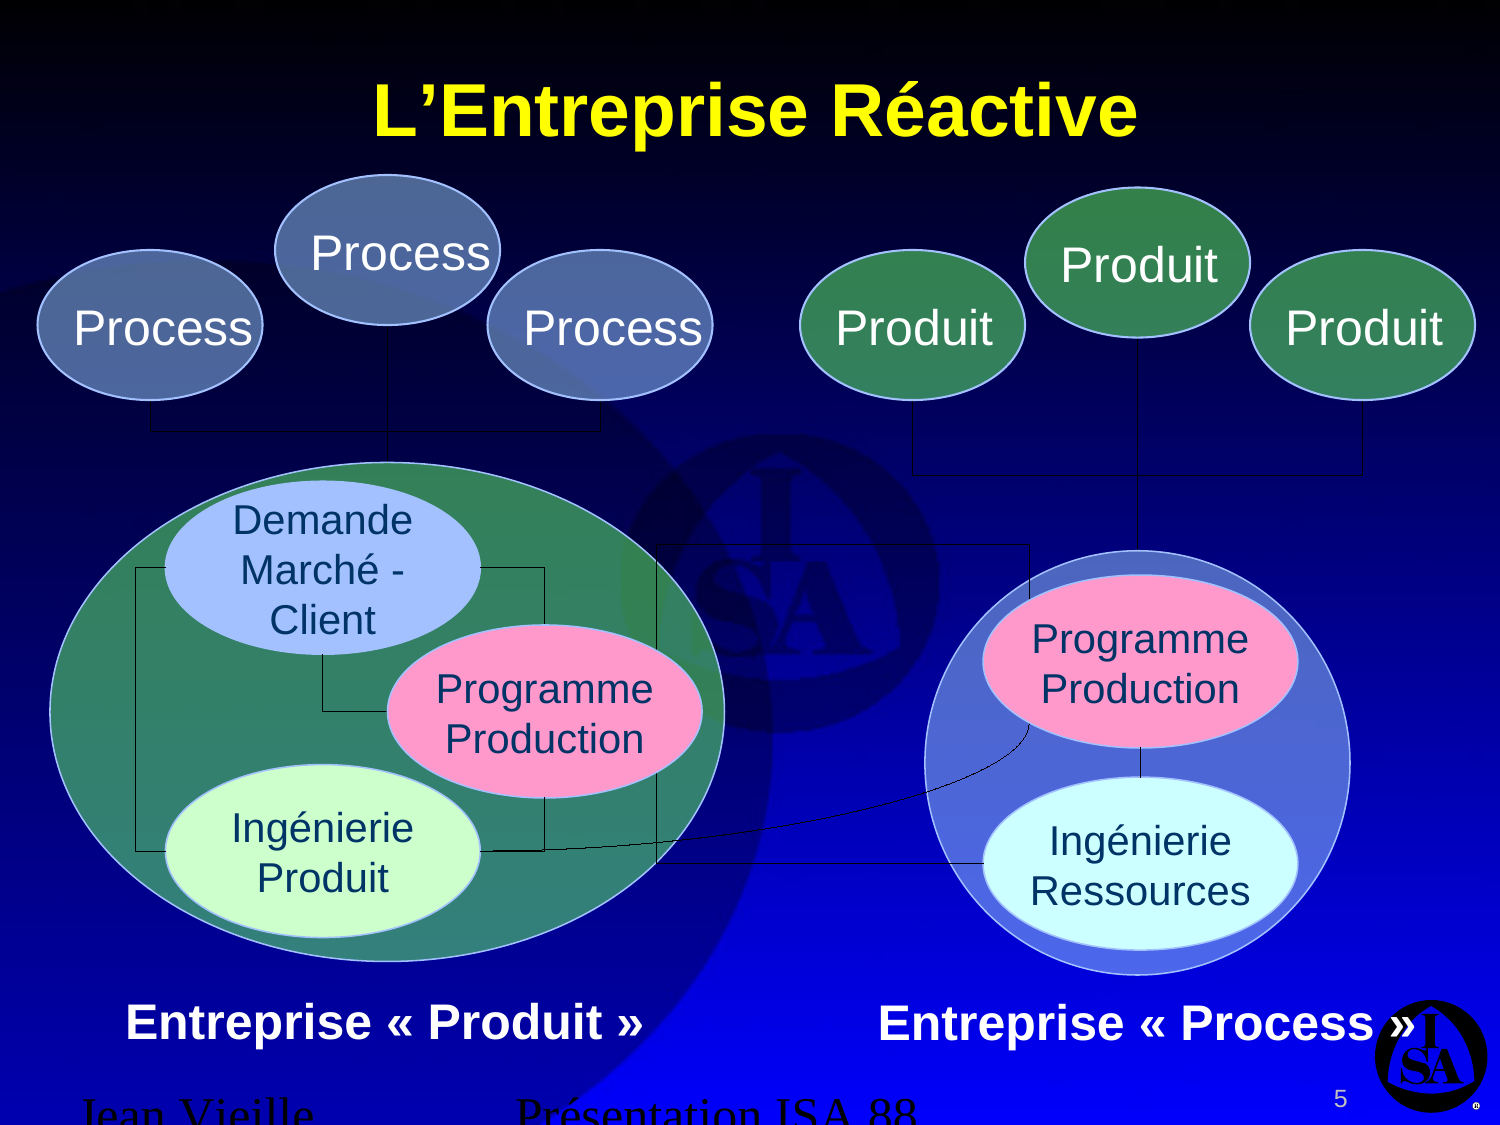

# L’Entreprise Réactive
Process
Process
Process
Produit
Produit
Produit
Demande Marché - Client
Ingénierie Produit
Entreprise « Produit »
Ingénierie Ressources
Entreprise « Process »
Programme Production
Programme Production